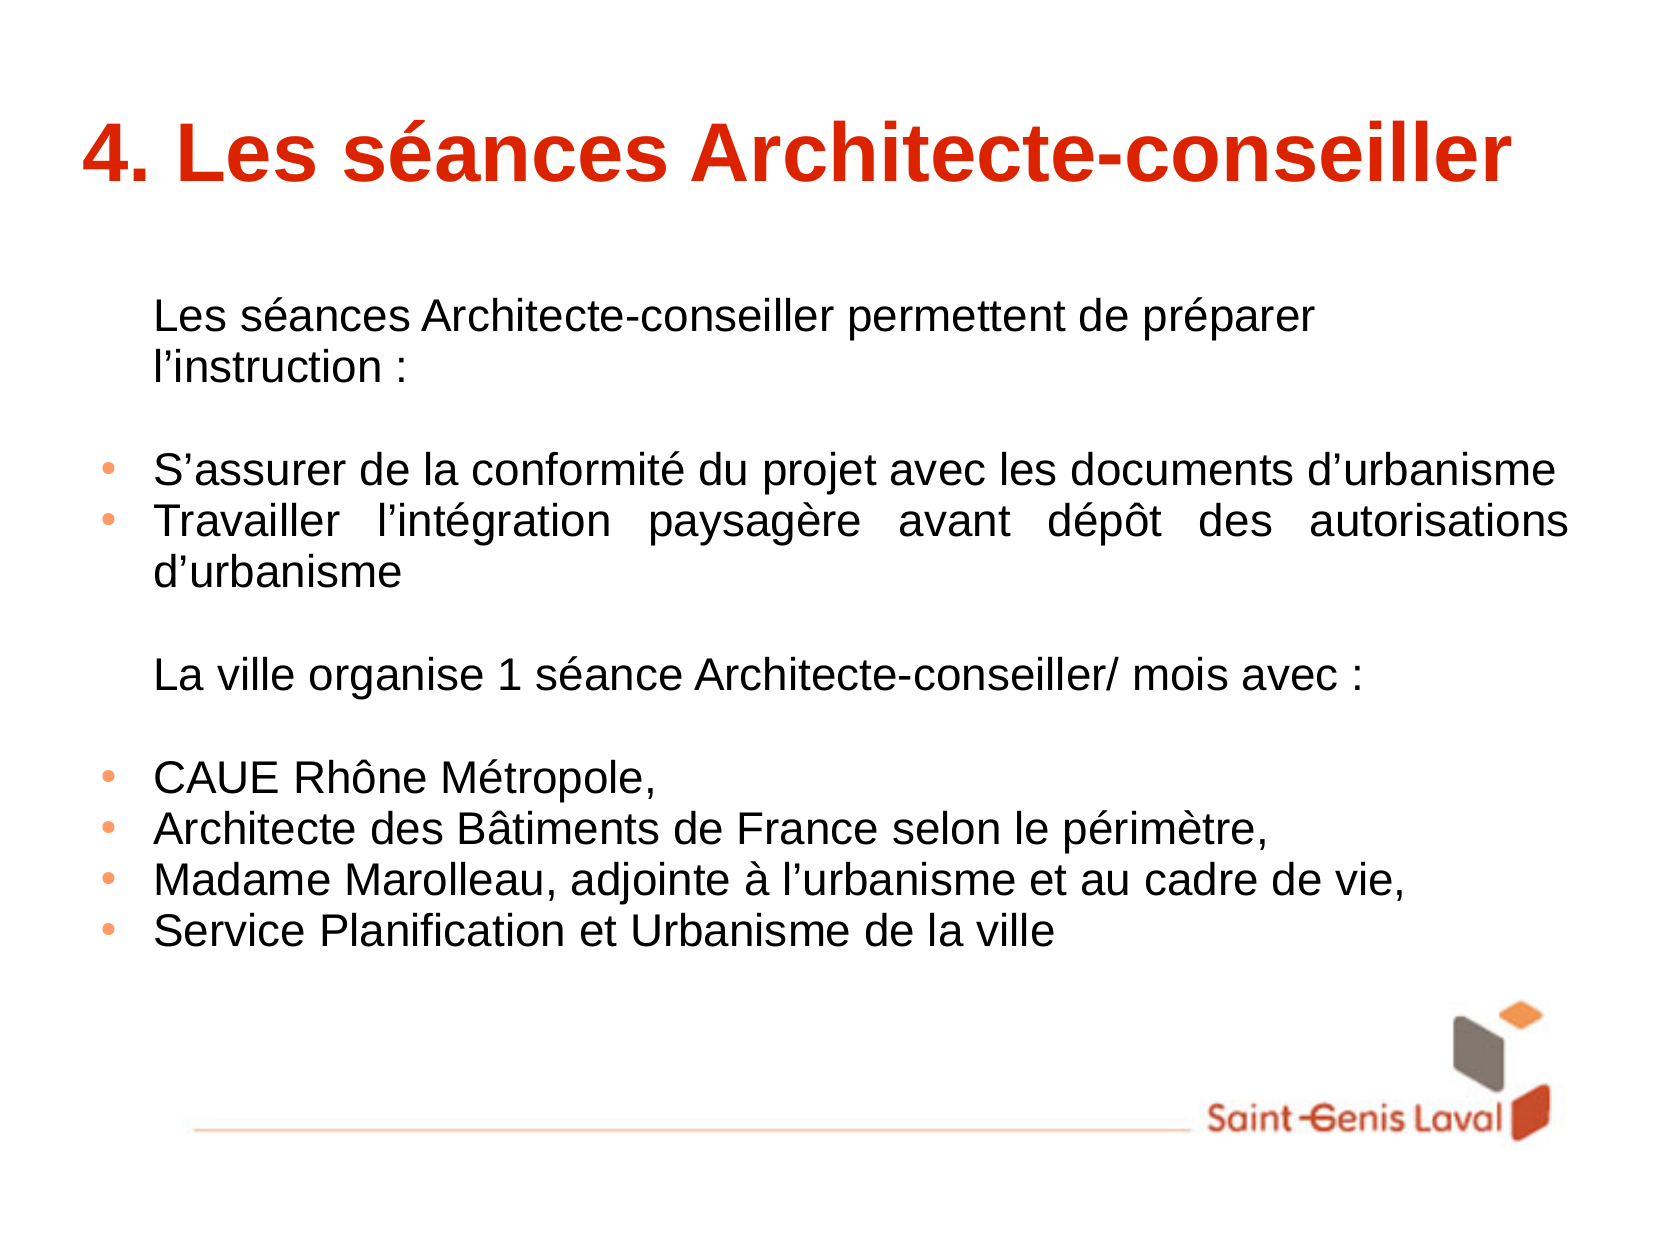

# 4. Les séances Architecte-conseiller
Les séances Architecte-conseiller permettent de préparer
l’instruction :
S’assurer de la conformité du projet avec les documents d’urbanisme
Travailler l’intégration paysagère avant dépôt des autorisations d’urbanisme
La ville organise 1 séance Architecte-conseiller/ mois avec :
CAUE Rhône Métropole,
Architecte des Bâtiments de France selon le périmètre,
Madame Marolleau, adjointe à l’urbanisme et au cadre de vie,
Service Planification et Urbanisme de la ville